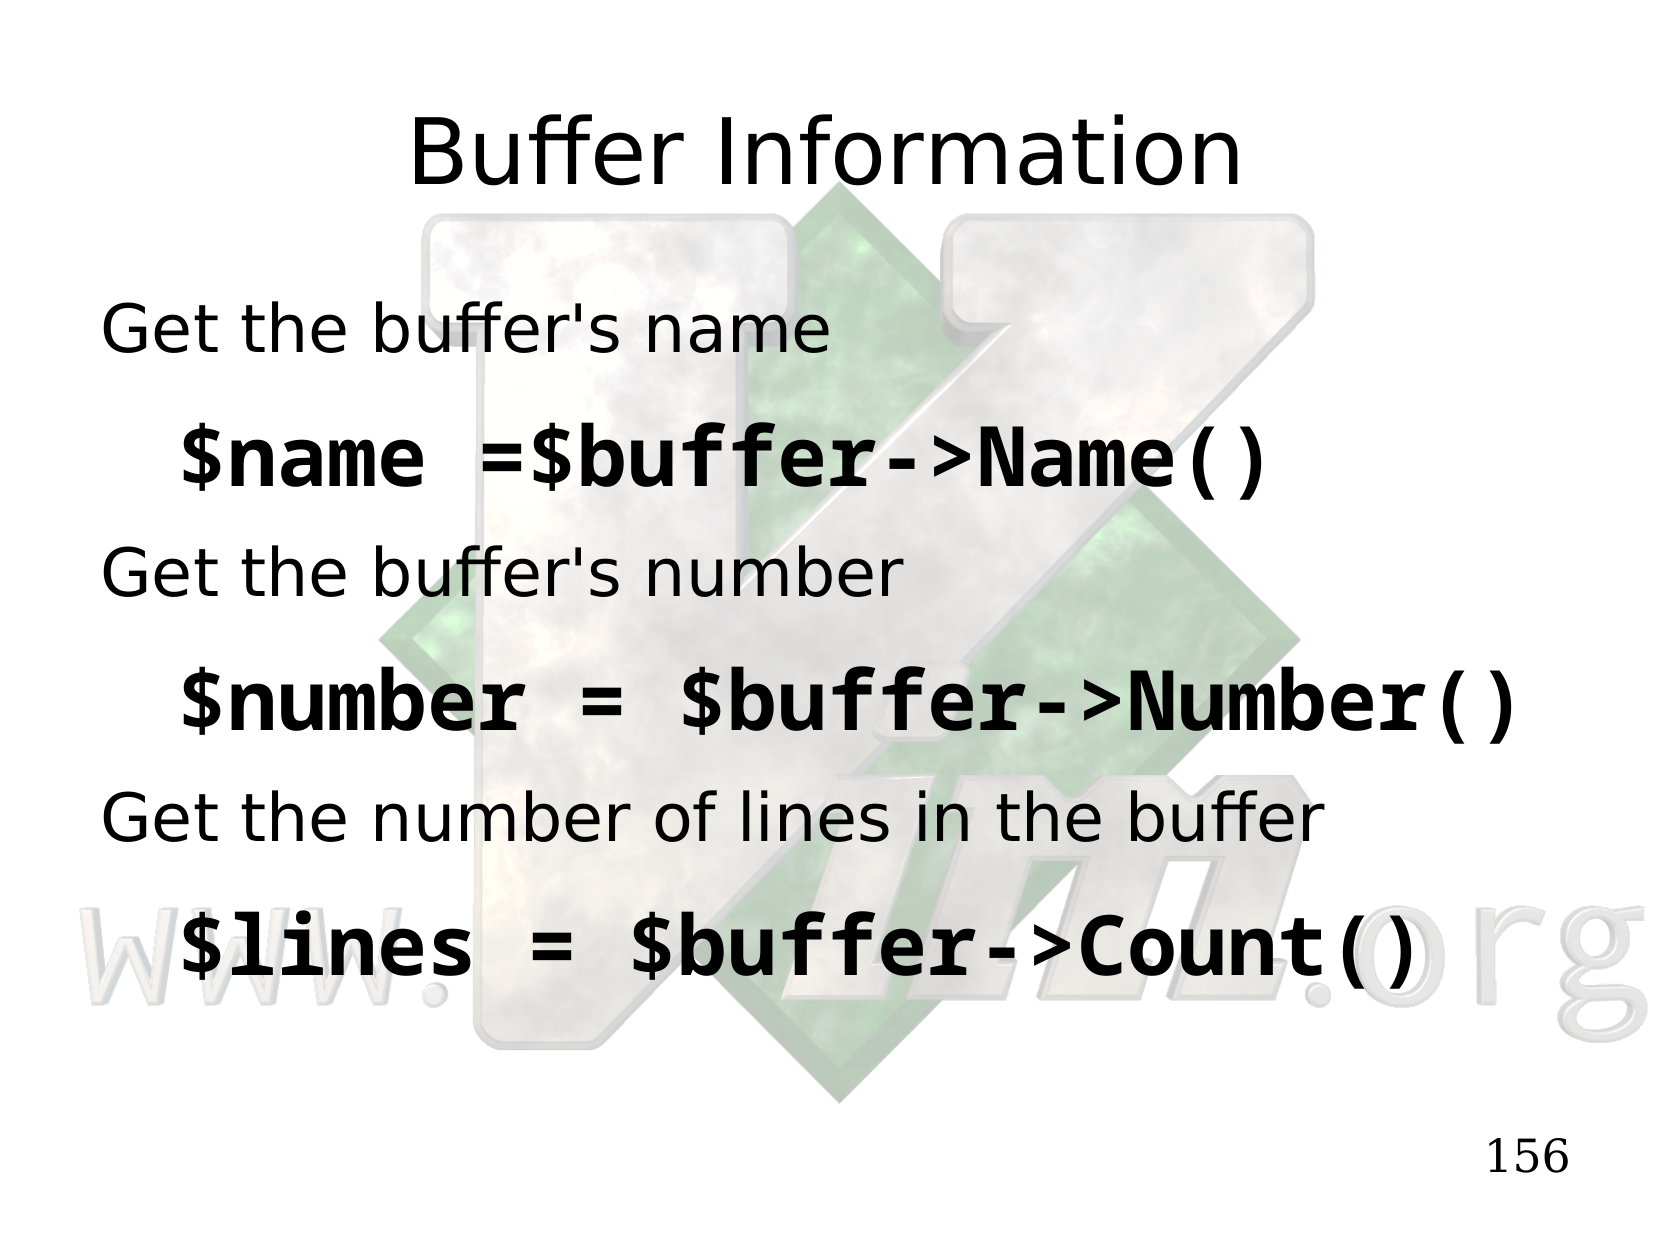

# Buffer Information
Get the buffer's name
$name =$buffer->Name()
Get the buffer's number
$number = $buffer->Number()
Get the number of lines in the buffer
$lines = $buffer->Count()
156